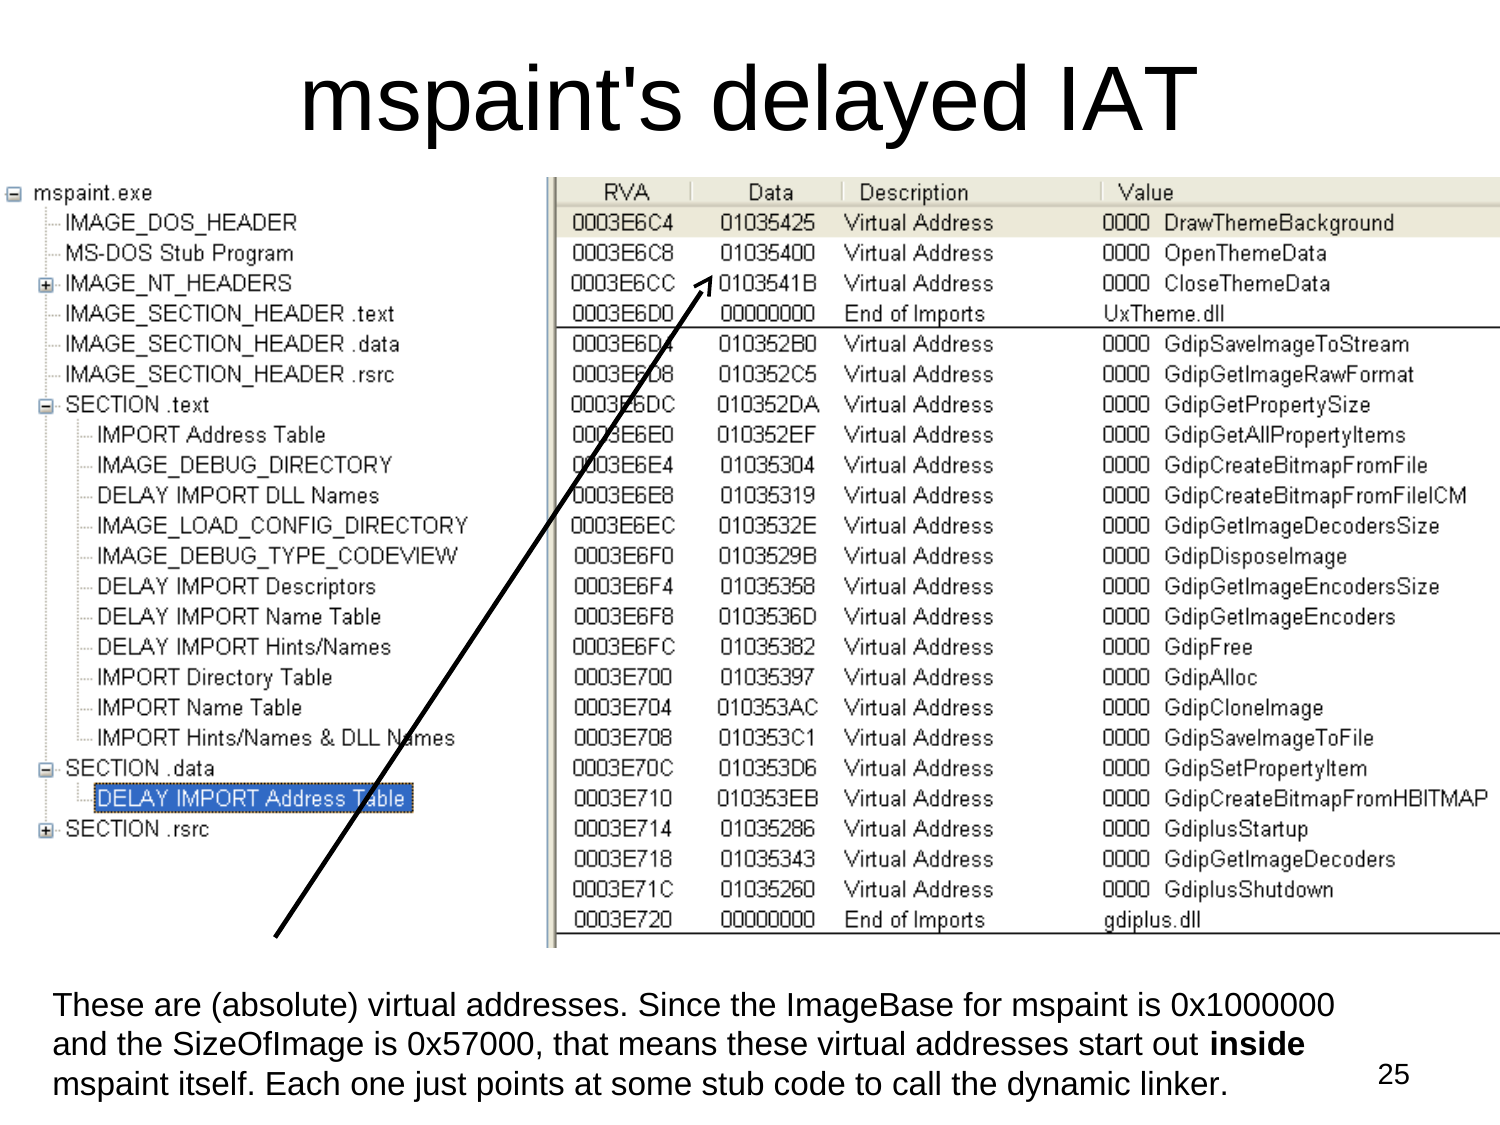

# mspaint's delayed IAT
These are (absolute) virtual addresses. Since the ImageBase for mspaint is 0x1000000 and the SizeOfImage is 0x57000, that means these virtual addresses start out inside mspaint itself. Each one just points at some stub code to call the dynamic linker.